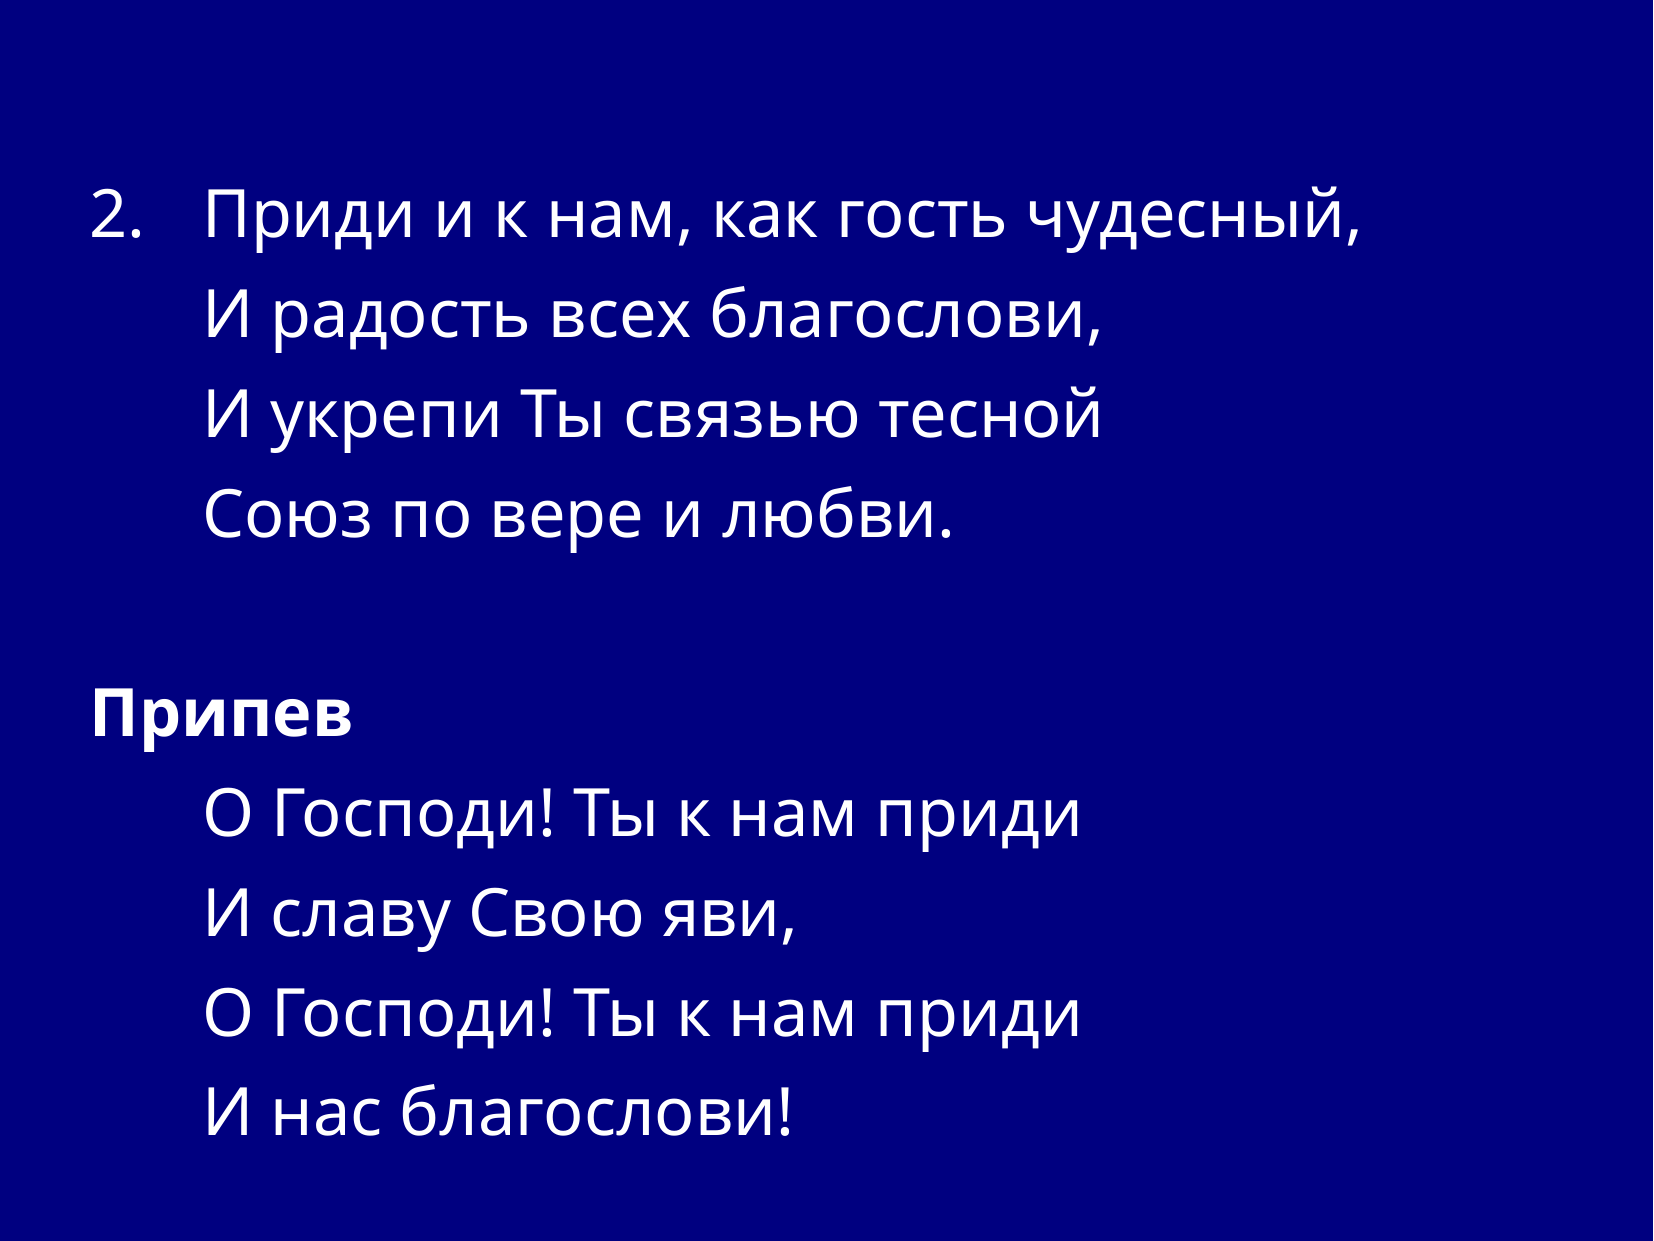

2.	Приди и к нам, как гость чудесный,
	И радость всех благослови,
	И укрепи Ты связью тесной
	Союз по вере и любви.
Припев
	О Господи! Ты к нам приди
	И славу Свою яви,
	О Господи! Ты к нам приди
	И нас благослови!